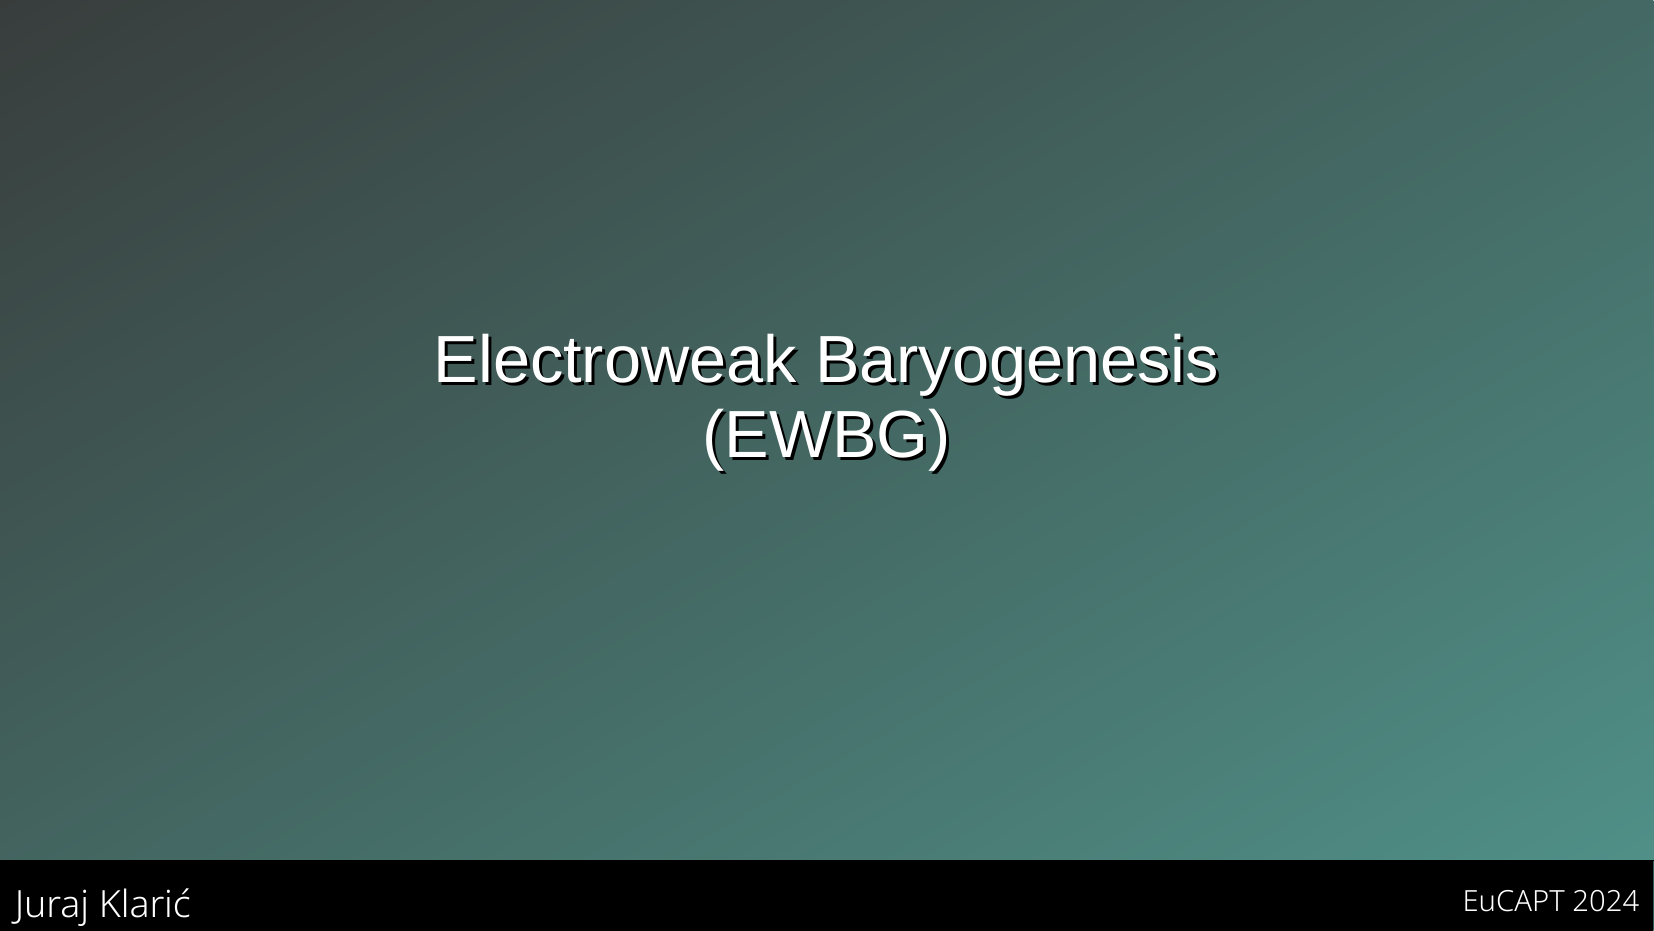

# Electroweak Baryogenesis (EWBG)
Juraj Klarić
EuCAPT 2024